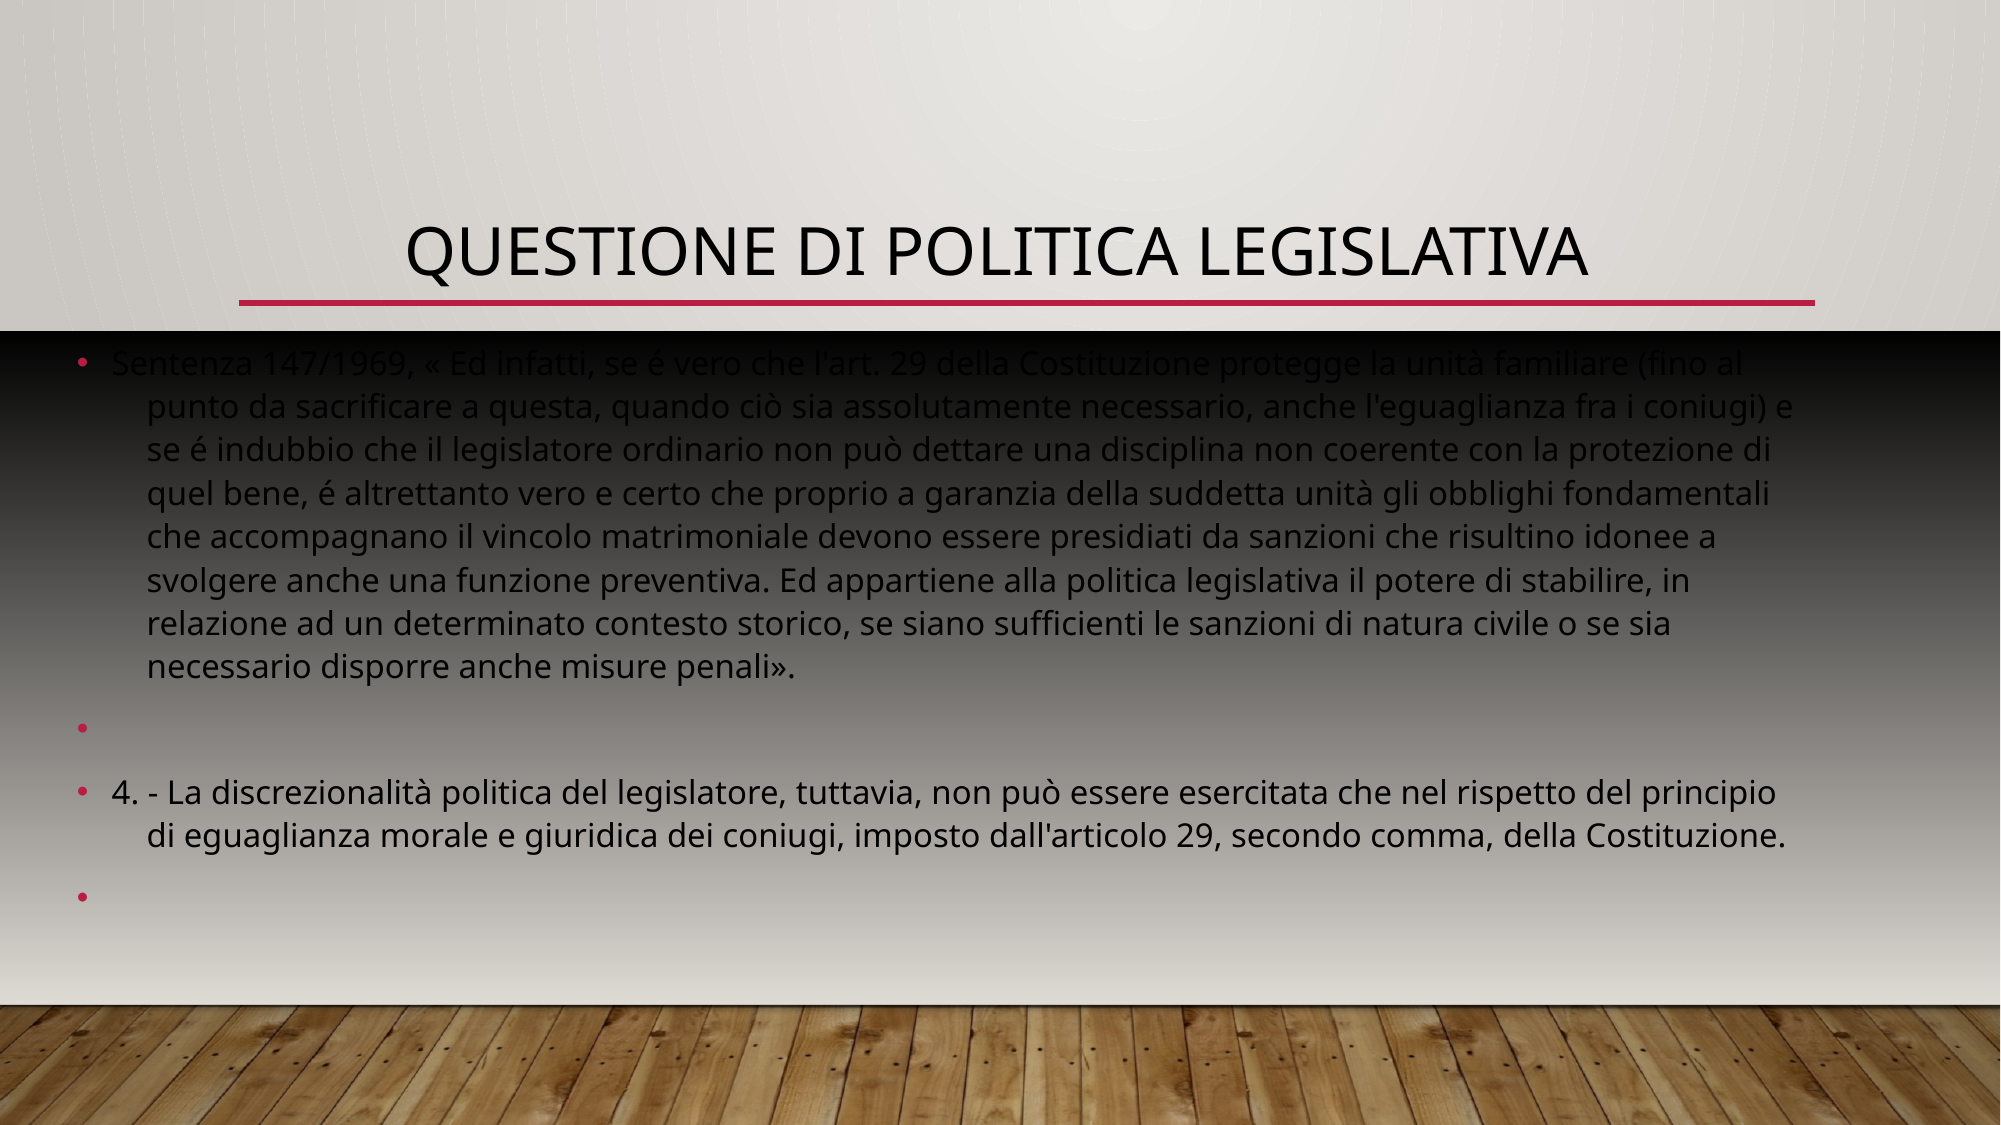

# Questione di politica legislativa
Sentenza 147/1969, « Ed infatti, se é vero che l'art. 29 della Costituzione protegge la unità familiare (fino al punto da sacrificare a questa, quando ciò sia assolutamente necessario, anche l'eguaglianza fra i coniugi) e se é indubbio che il legislatore ordinario non può dettare una disciplina non coerente con la protezione di quel bene, é altrettanto vero e certo che proprio a garanzia della suddetta unità gli obblighi fondamentali che accompagnano il vincolo matrimoniale devono essere presidiati da sanzioni che risultino idonee a svolgere anche una funzione preventiva. Ed appartiene alla politica legislativa il potere di stabilire, in relazione ad un determinato contesto storico, se siano sufficienti le sanzioni di natura civile o se sia necessario disporre anche misure penali».
4. - La discrezionalità politica del legislatore, tuttavia, non può essere esercitata che nel rispetto del principio di eguaglianza morale e giuridica dei coniugi, imposto dall'articolo 29, secondo comma, della Costituzione.